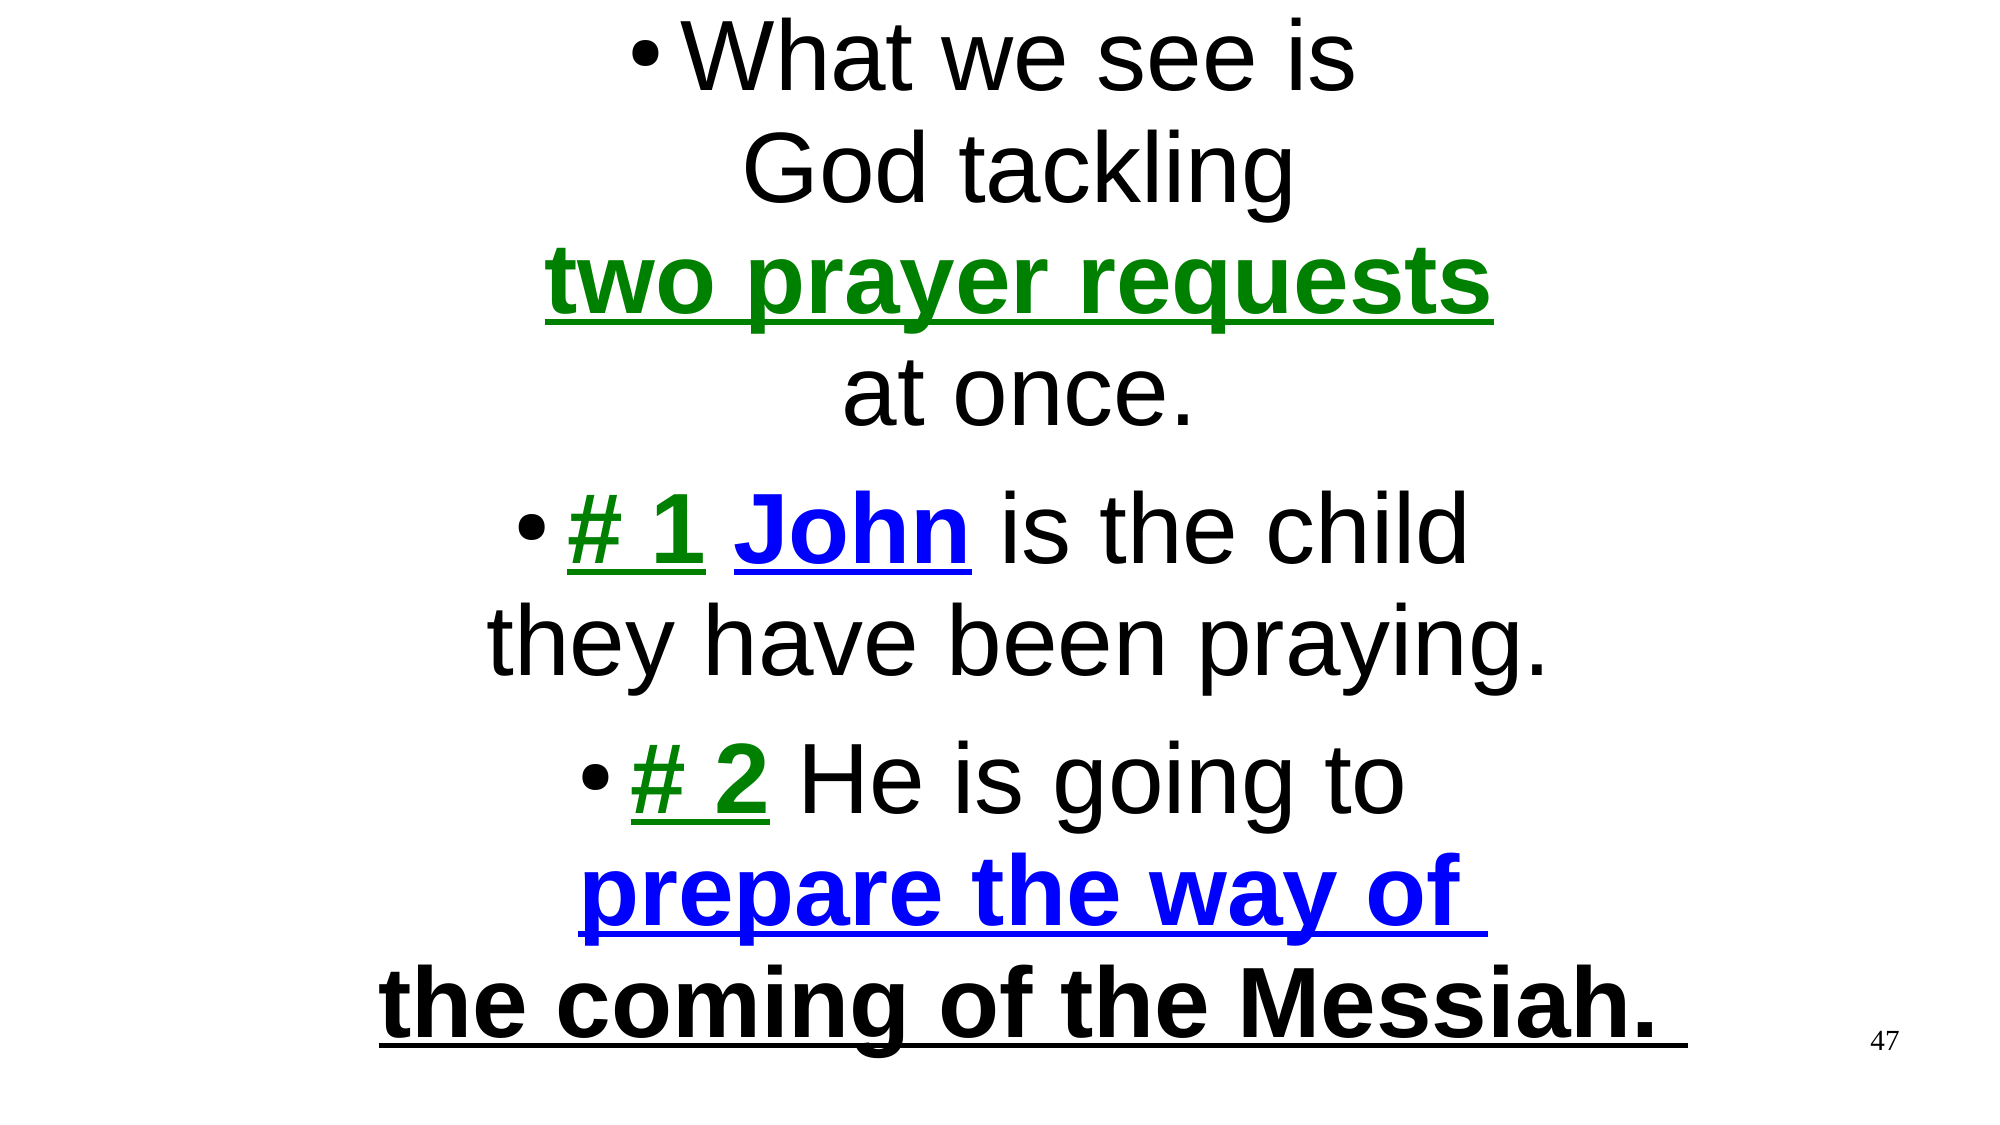

# What we see is God tackling two prayer requests at once.
# 1 John is the child they have been praying.
# 2 He is going to prepare the way of the coming of the Messiah.
47